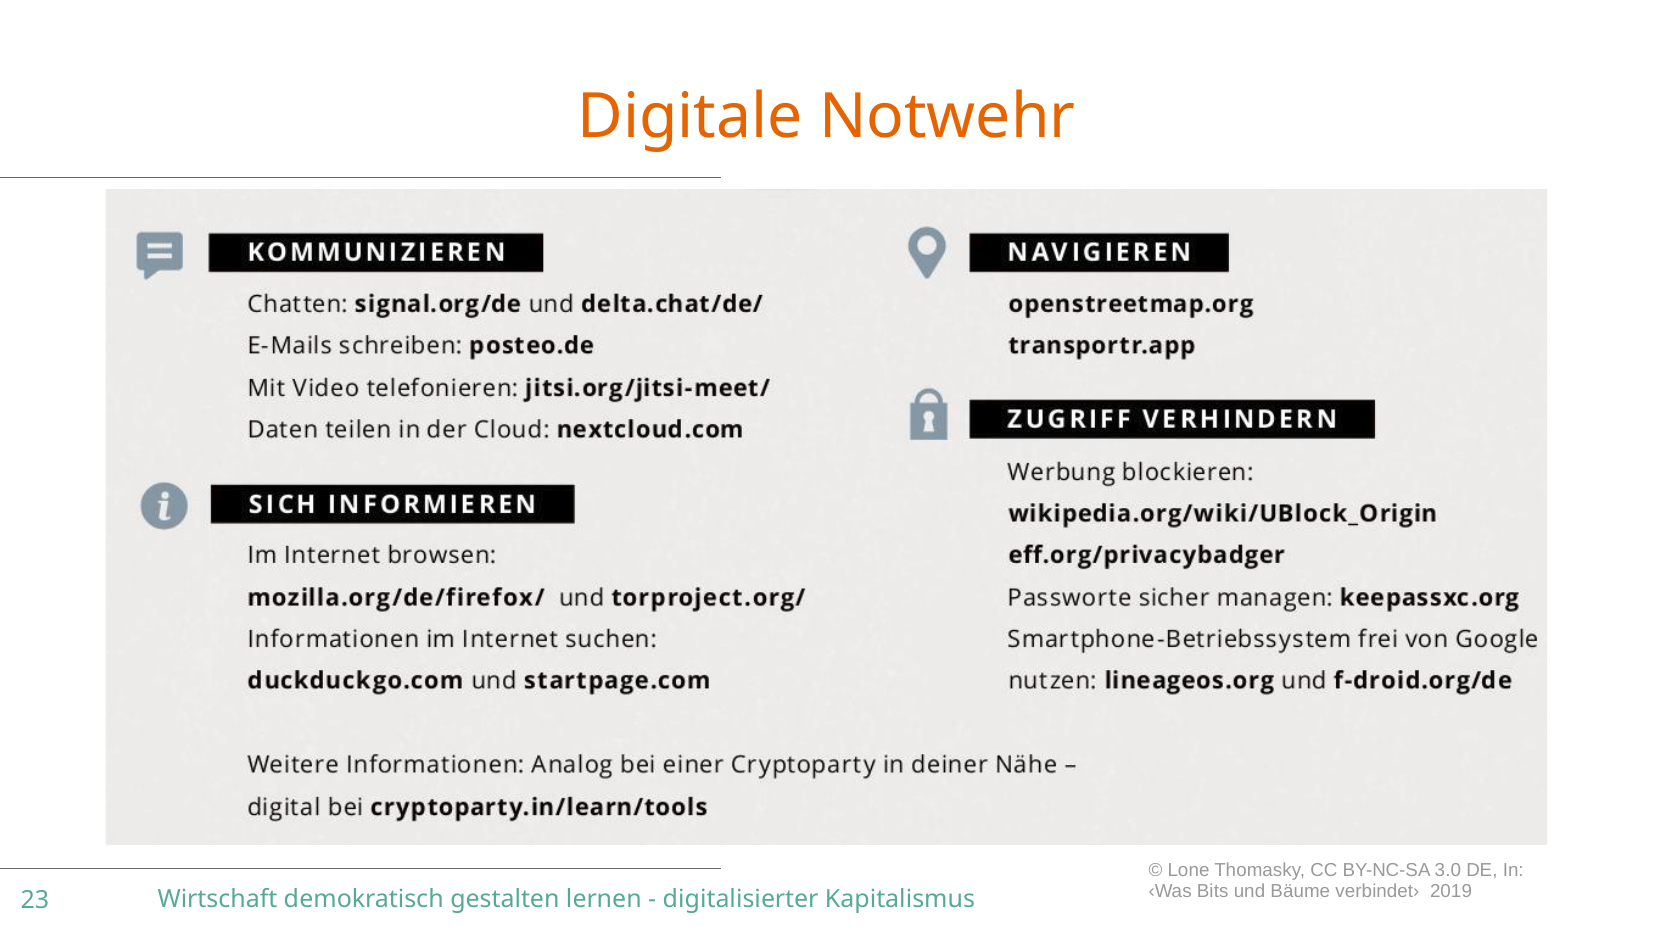

# Digitale Notwehr
© Lone Thomasky, CC BY-NC-SA 3.0 DE, In: ‹Was Bits und Bäume verbindet› 2019